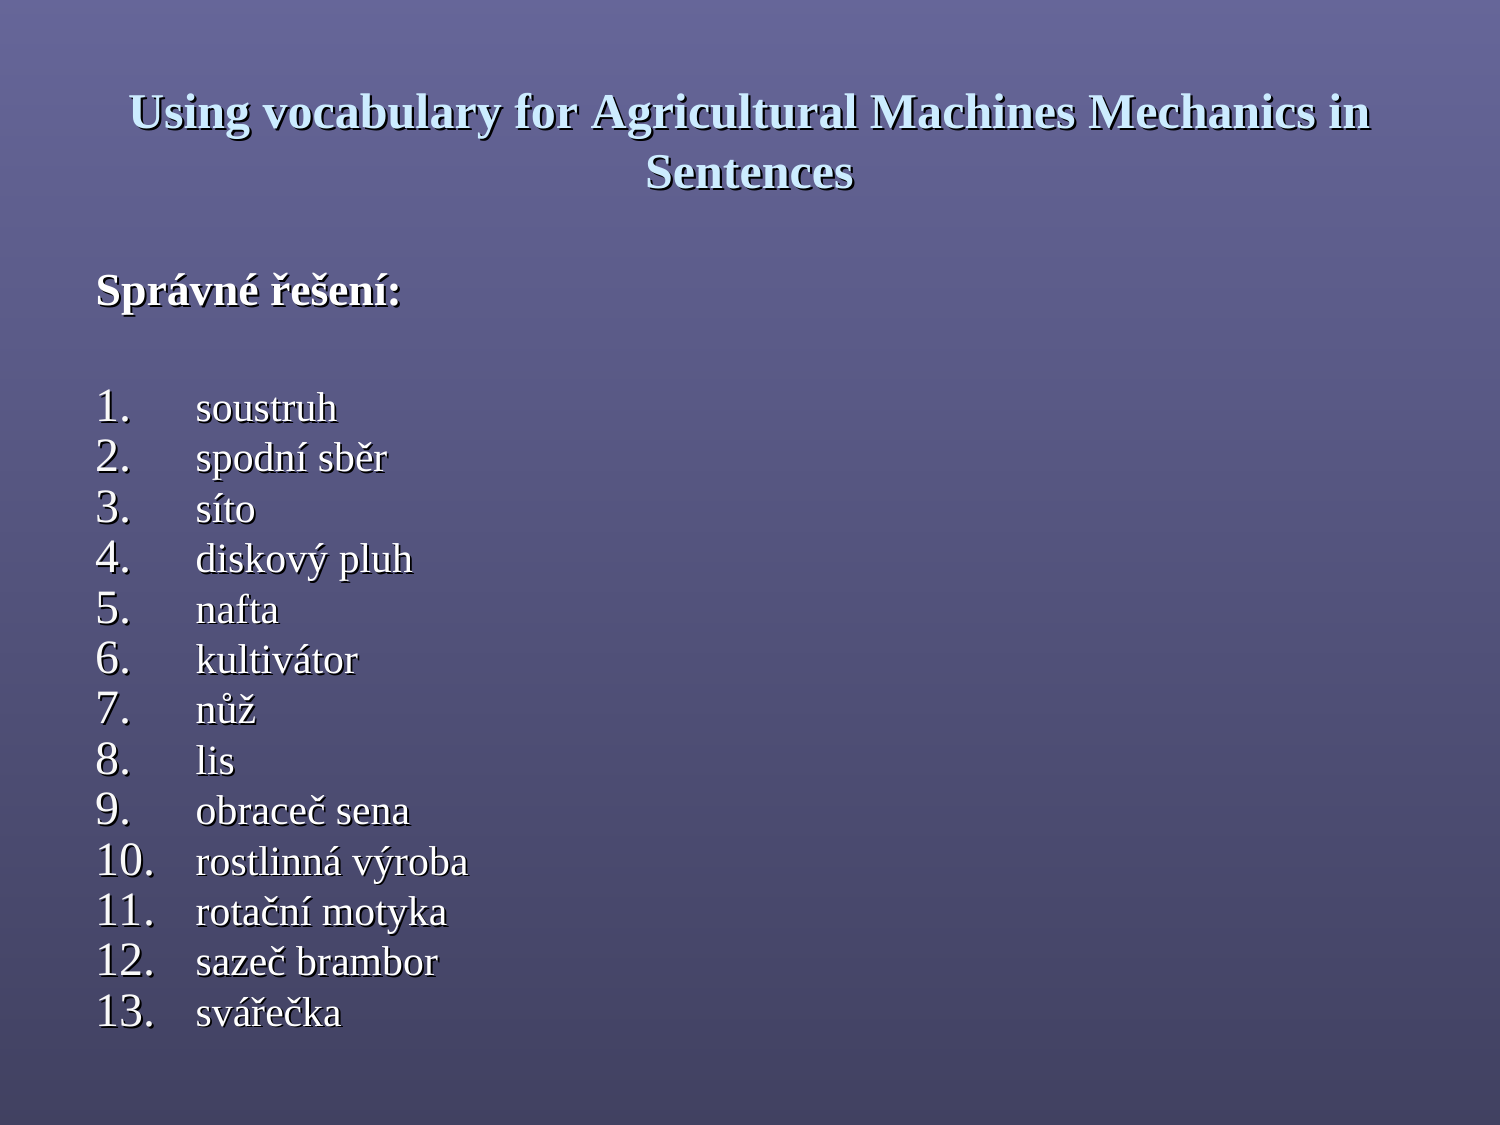

# Using vocabulary for Agricultural Machines Mechanics in Sentences
Správné řešení:
soustruh
spodní sběr
síto
diskový pluh
nafta
kultivátor
nůž
lis
obraceč sena
rostlinná výroba
rotační motyka
sazeč brambor
svářečka